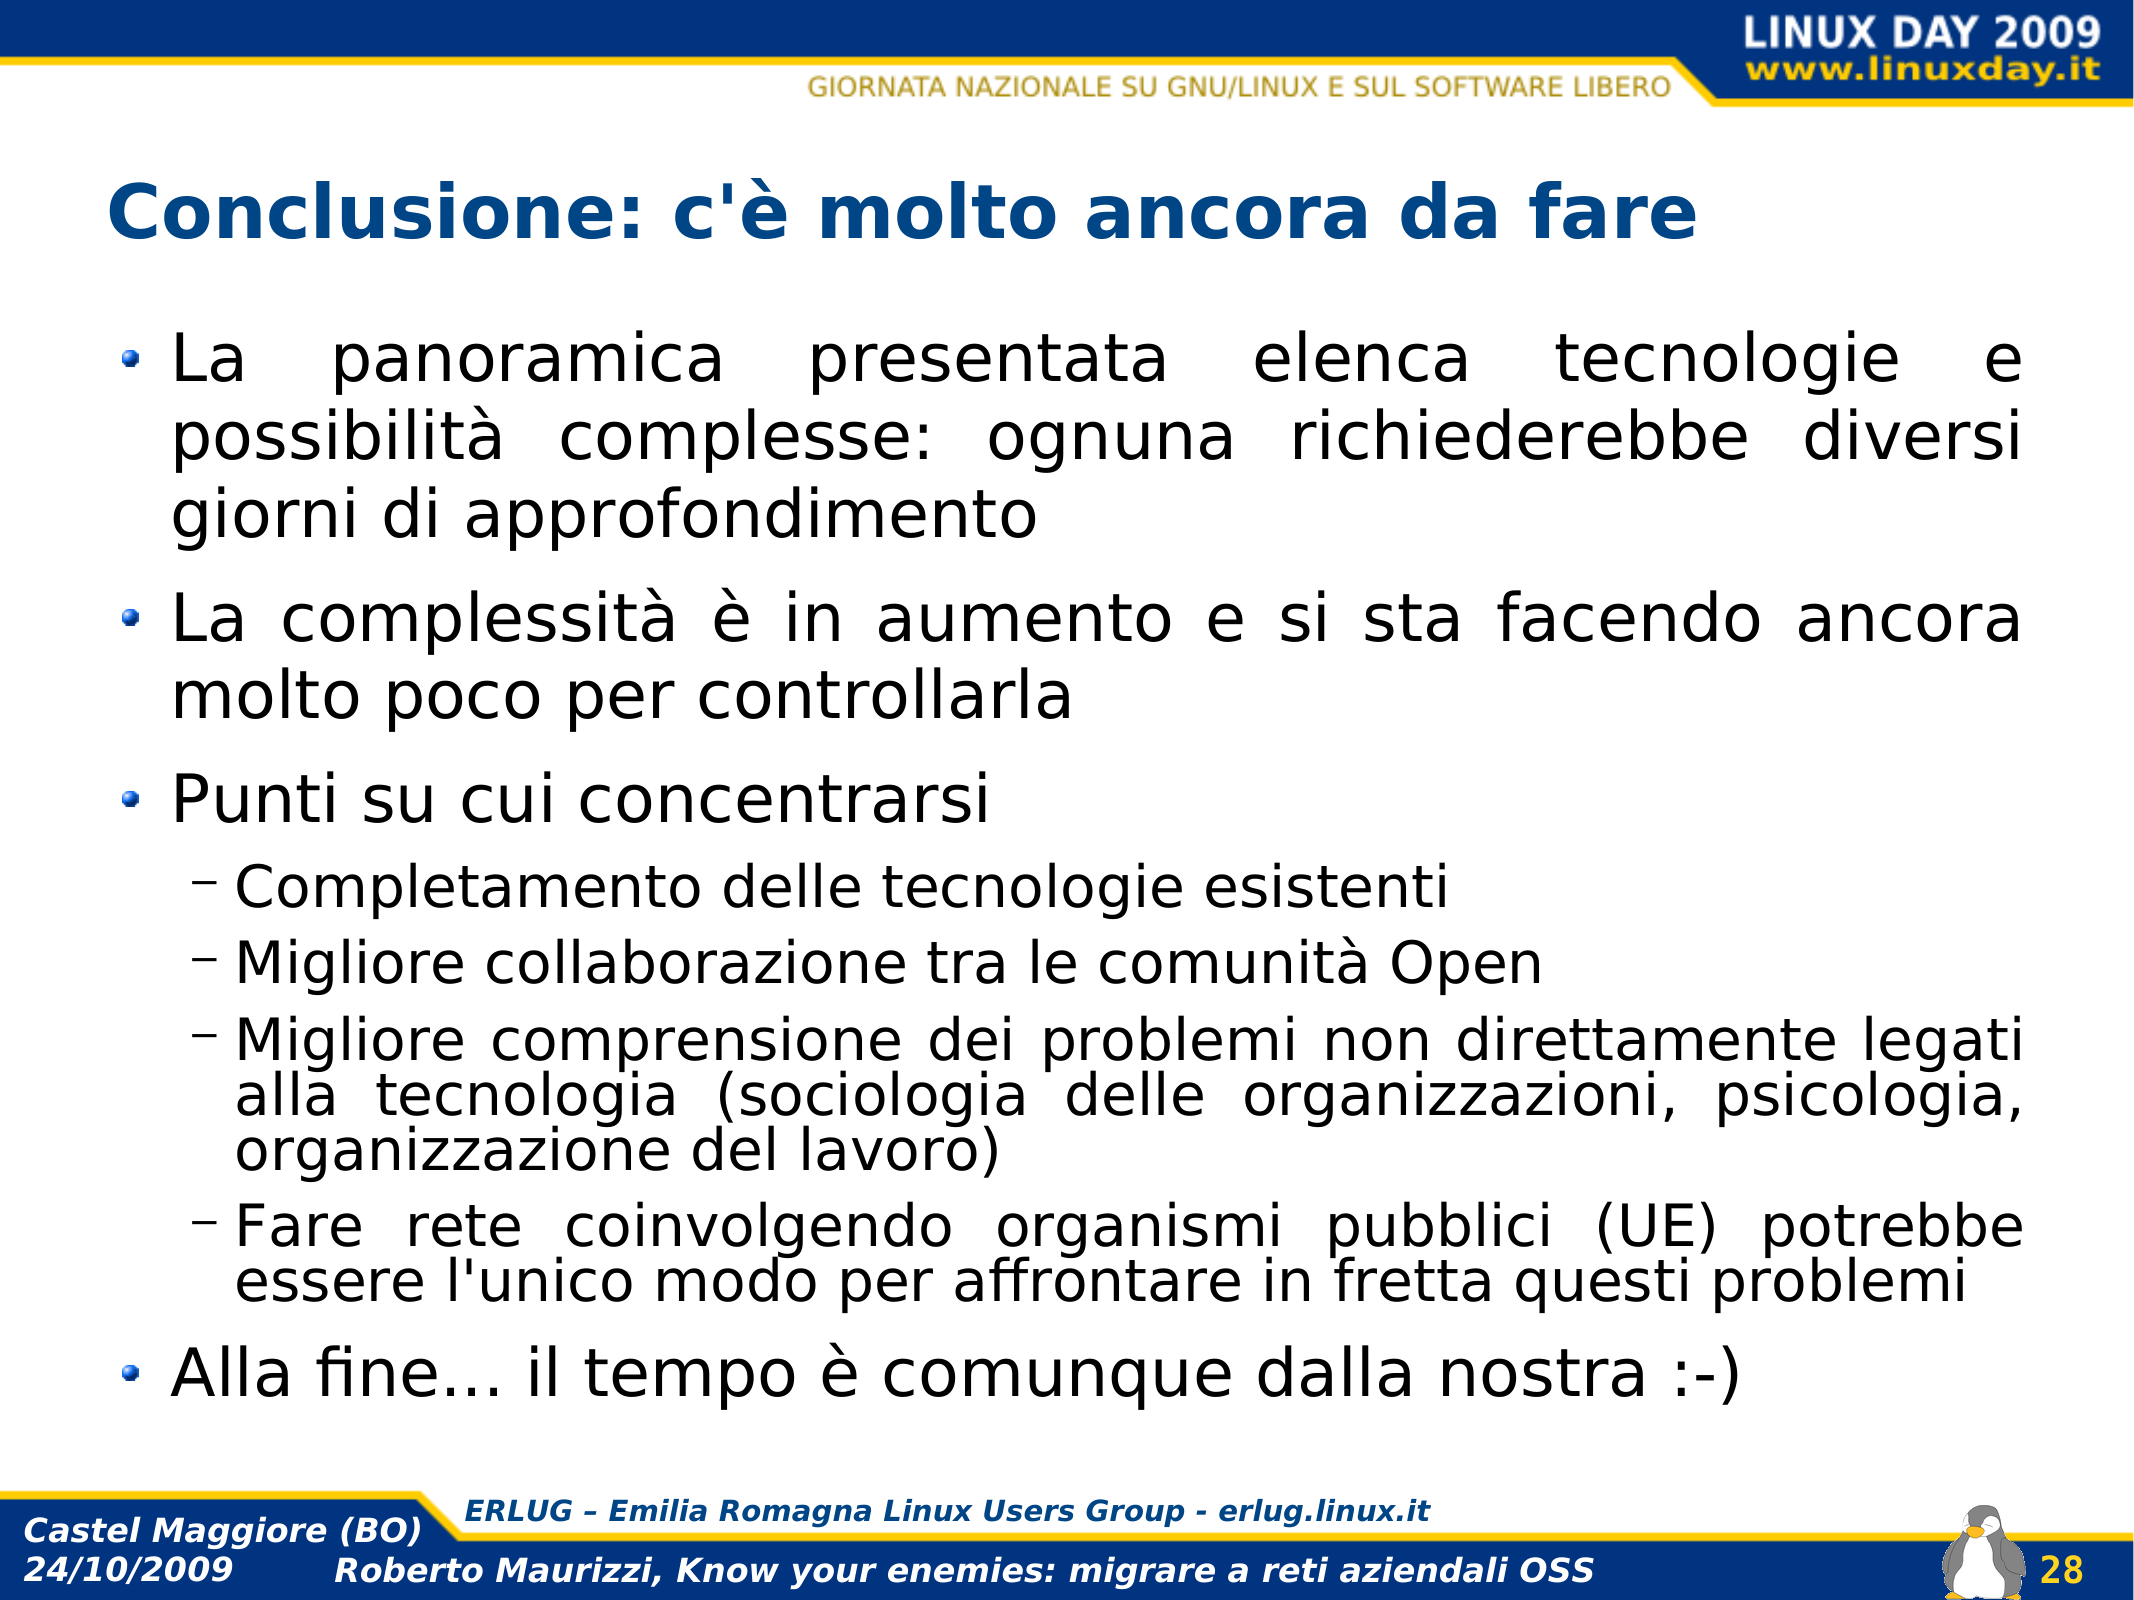

# Conclusione: c'è molto ancora da fare
La panoramica presentata elenca tecnologie e possibilità complesse: ognuna richiederebbe diversi giorni di approfondimento
La complessità è in aumento e si sta facendo ancora molto poco per controllarla
Punti su cui concentrarsi
Completamento delle tecnologie esistenti
Migliore collaborazione tra le comunità Open
Migliore comprensione dei problemi non direttamente legati alla tecnologia (sociologia delle organizzazioni, psicologia, organizzazione del lavoro)
Fare rete coinvolgendo organismi pubblici (UE) potrebbe essere l'unico modo per affrontare in fretta questi problemi
Alla fine... il tempo è comunque dalla nostra :-)